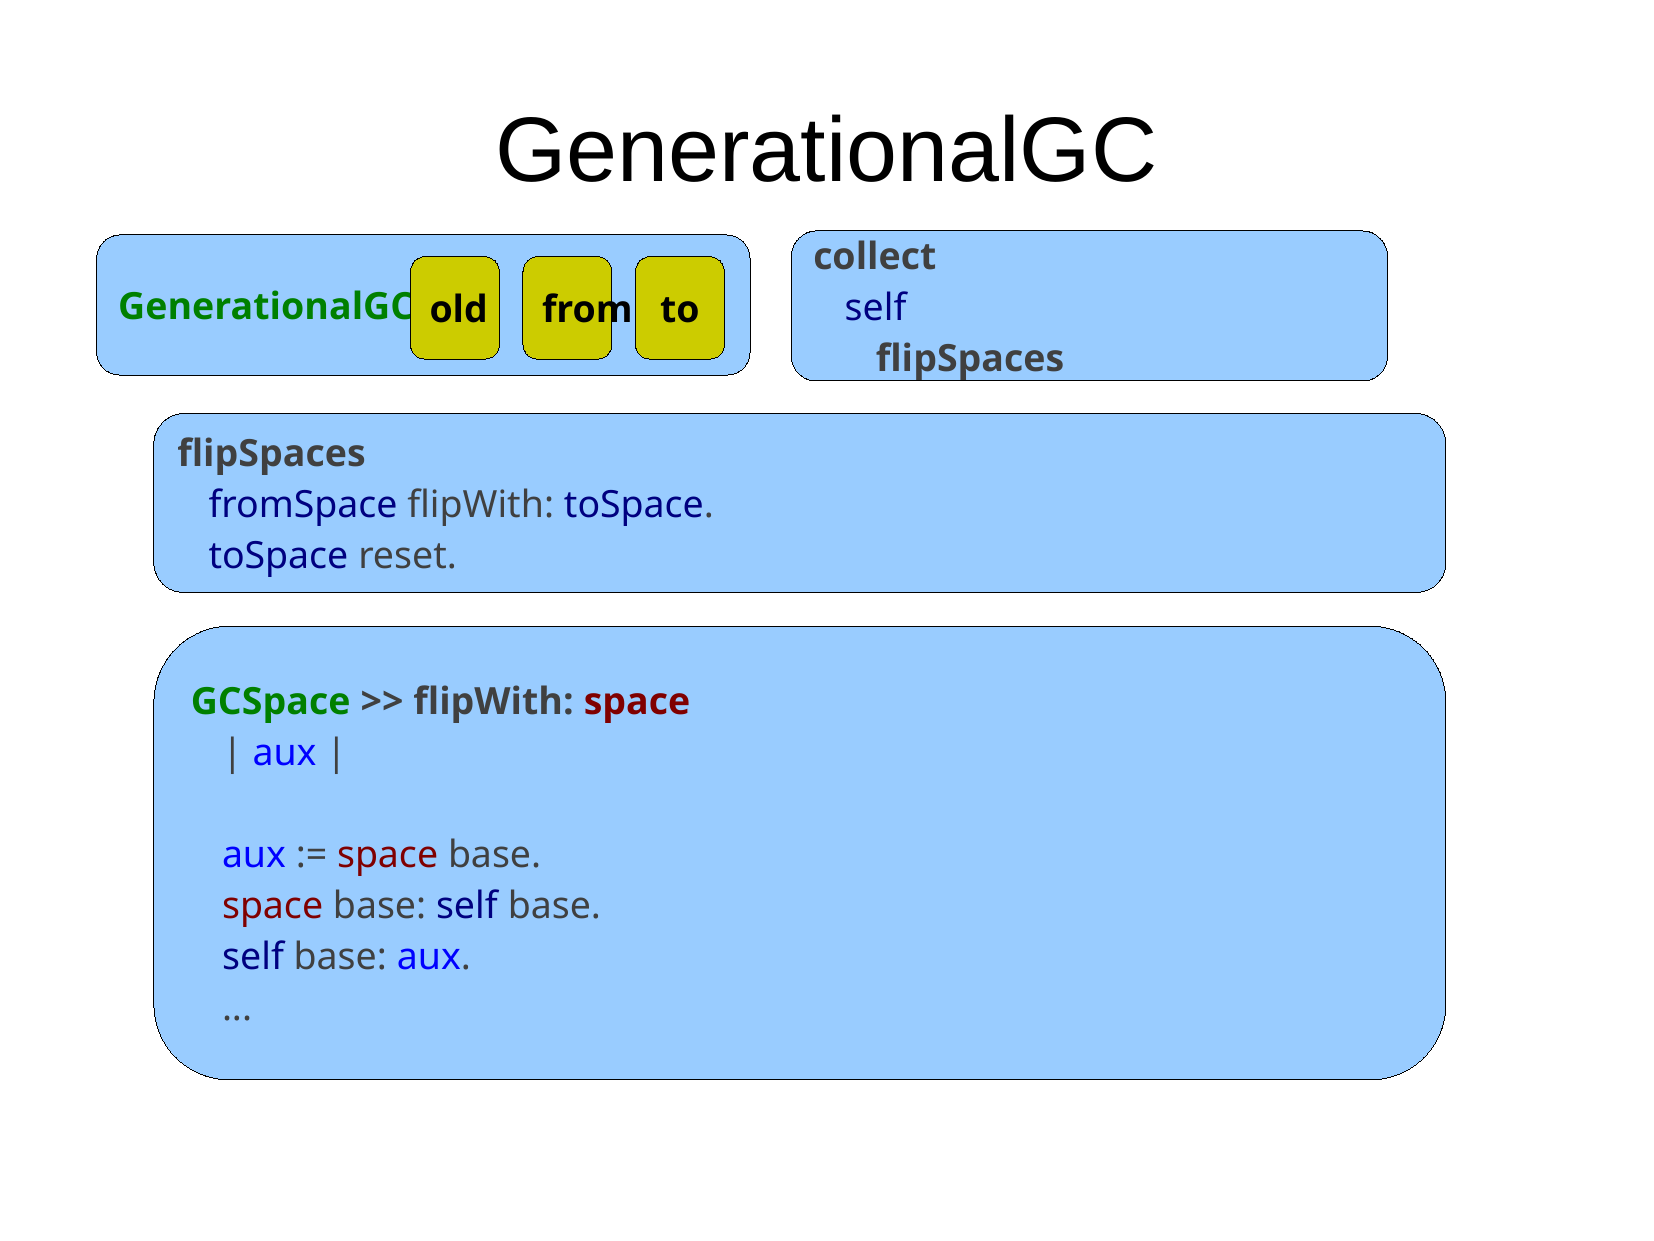

GenerationalGC
collect
	self
		flipSpaces
GenerationalGC
old
from
to
flipSpaces
	fromSpace flipWith: toSpace.
	toSpace reset.
GCSpace >> flipWith: space
	| aux |
	aux := space base.
	space base: self base.
	self base: aux.
	...